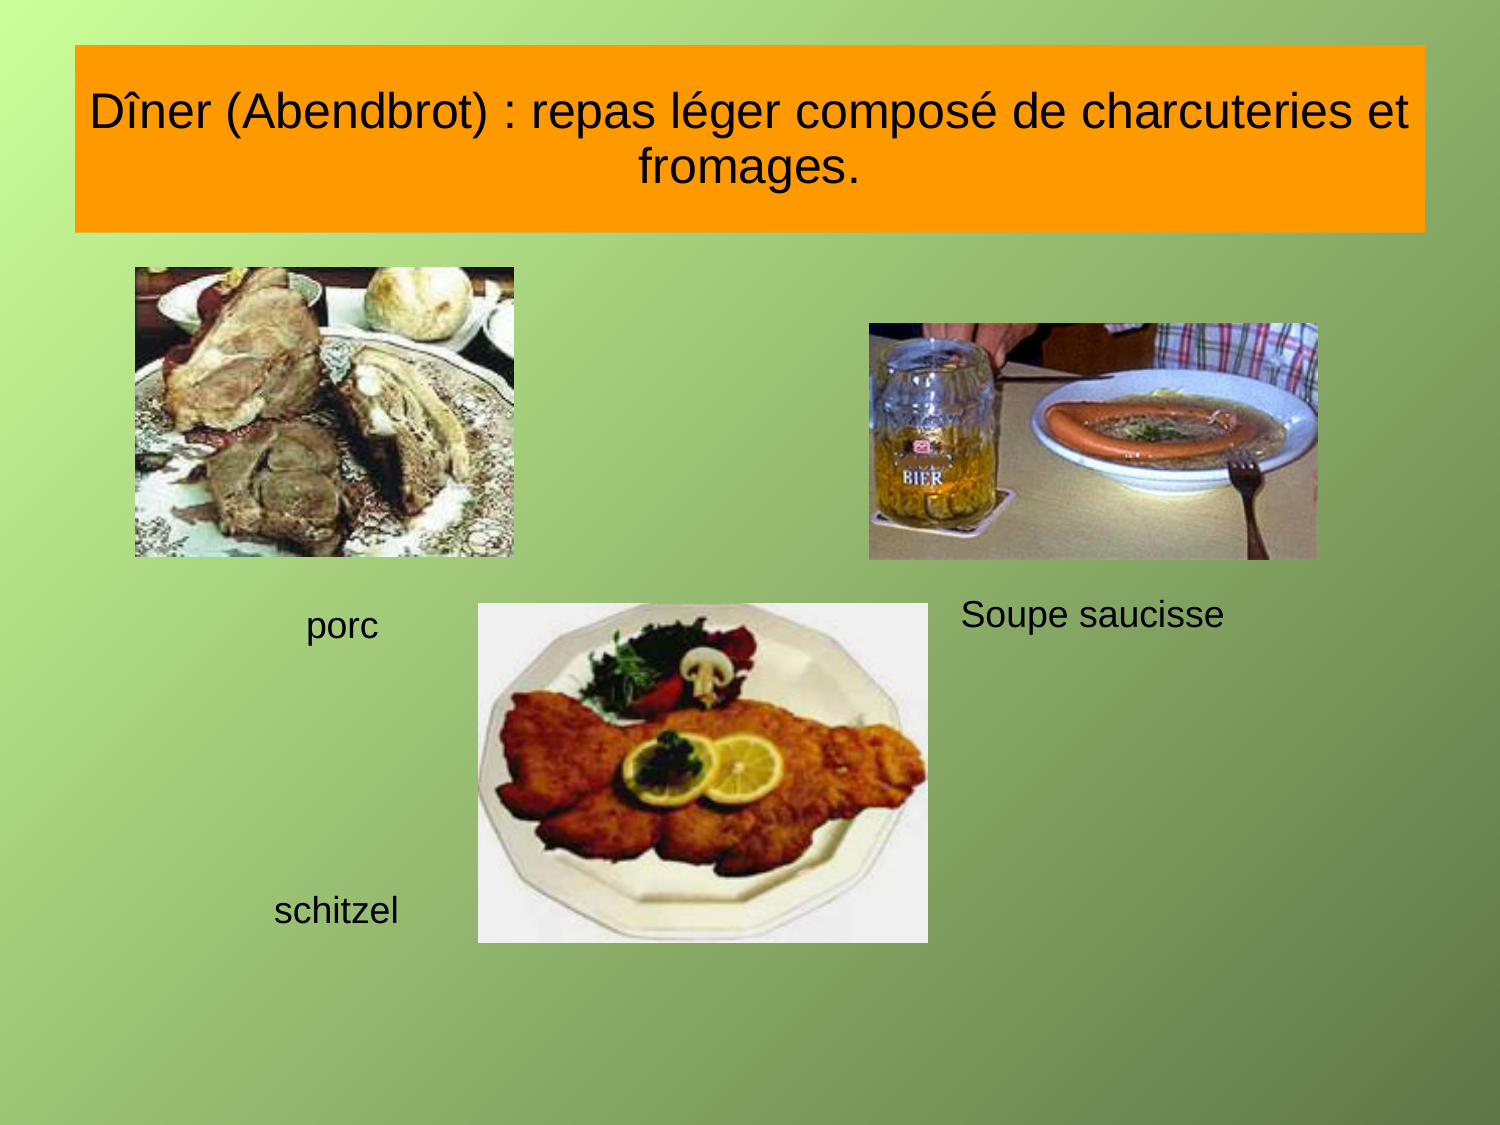

# Dîner (Abendbrot) : repas léger composé de charcuteries et fromages.
Soupe saucisse
porc
schitzel